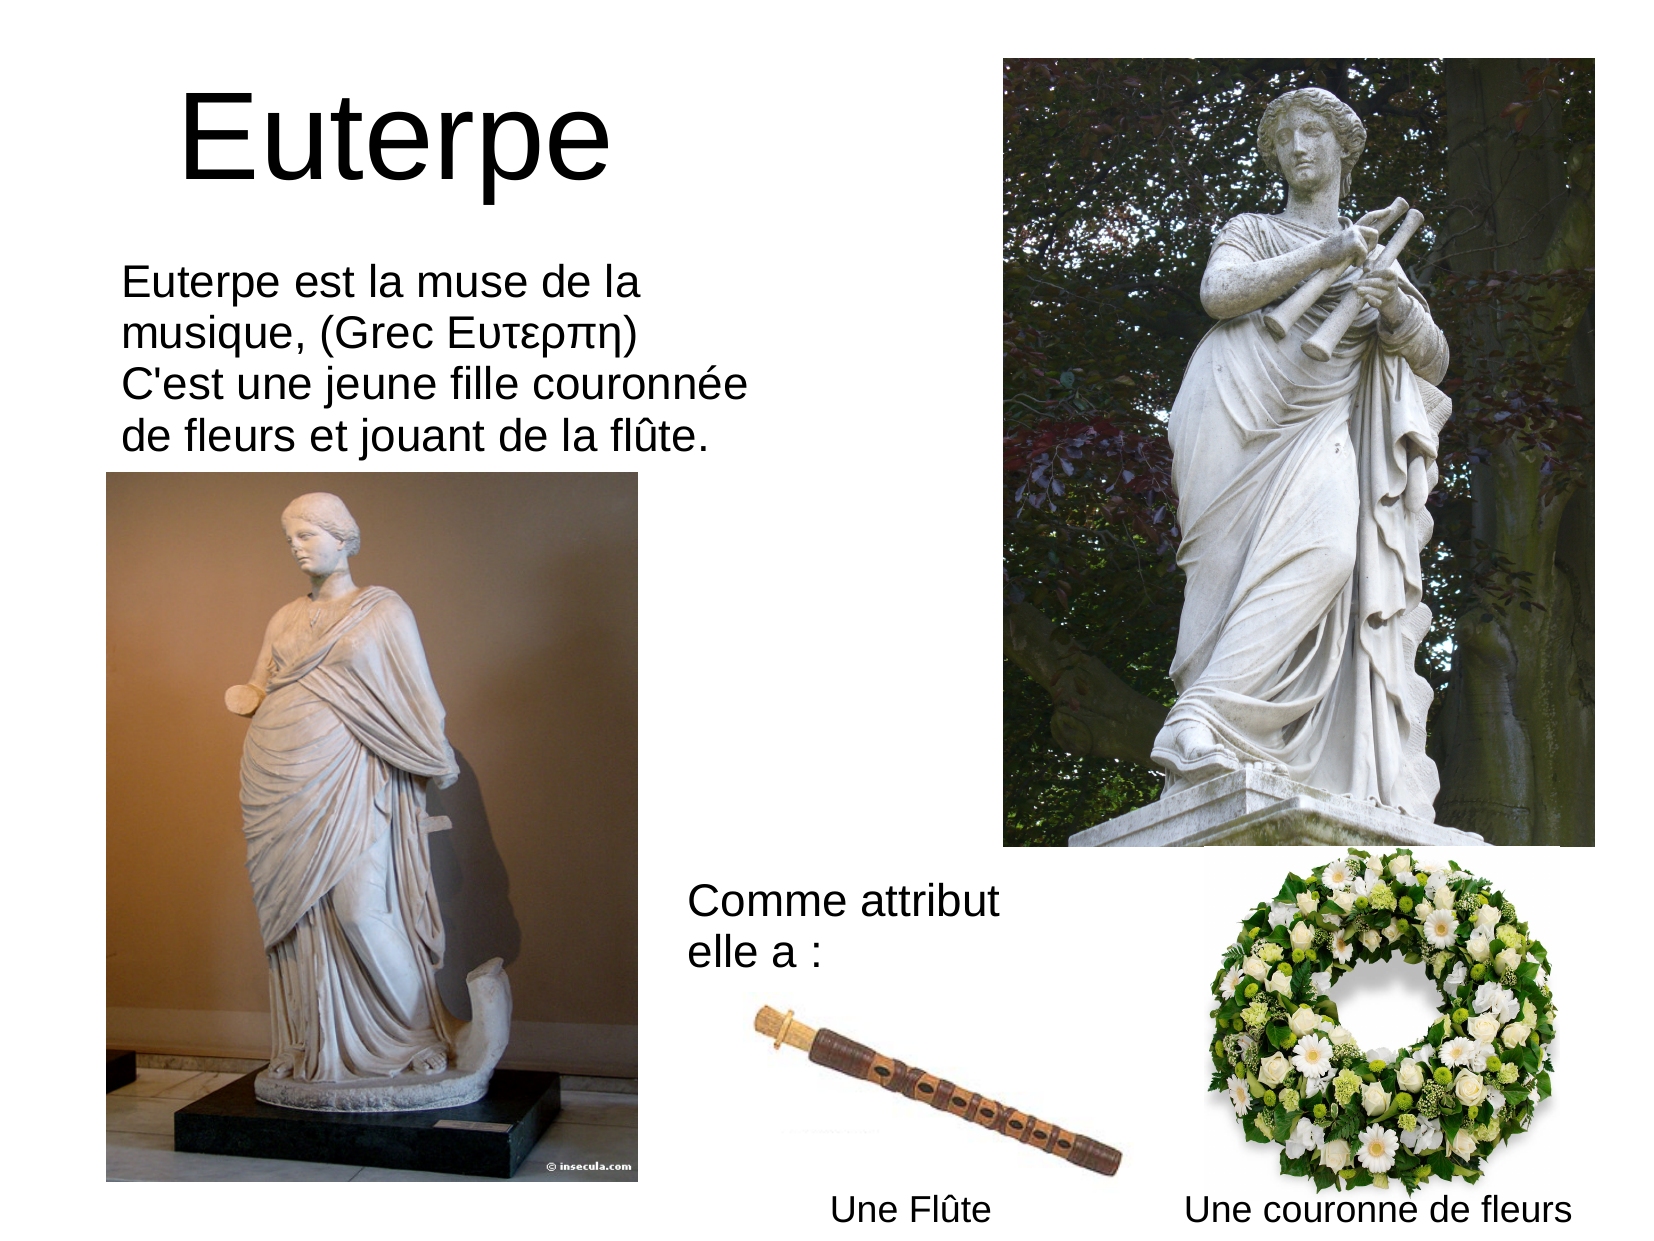

Euterpe
Euterpe est la muse de la musique, (Grec Ευτερπη) C'est une jeune fille couronnée de fleurs et jouant de la flûte.
Comme attribut elle a :
Une Flûte
Une couronne de fleurs